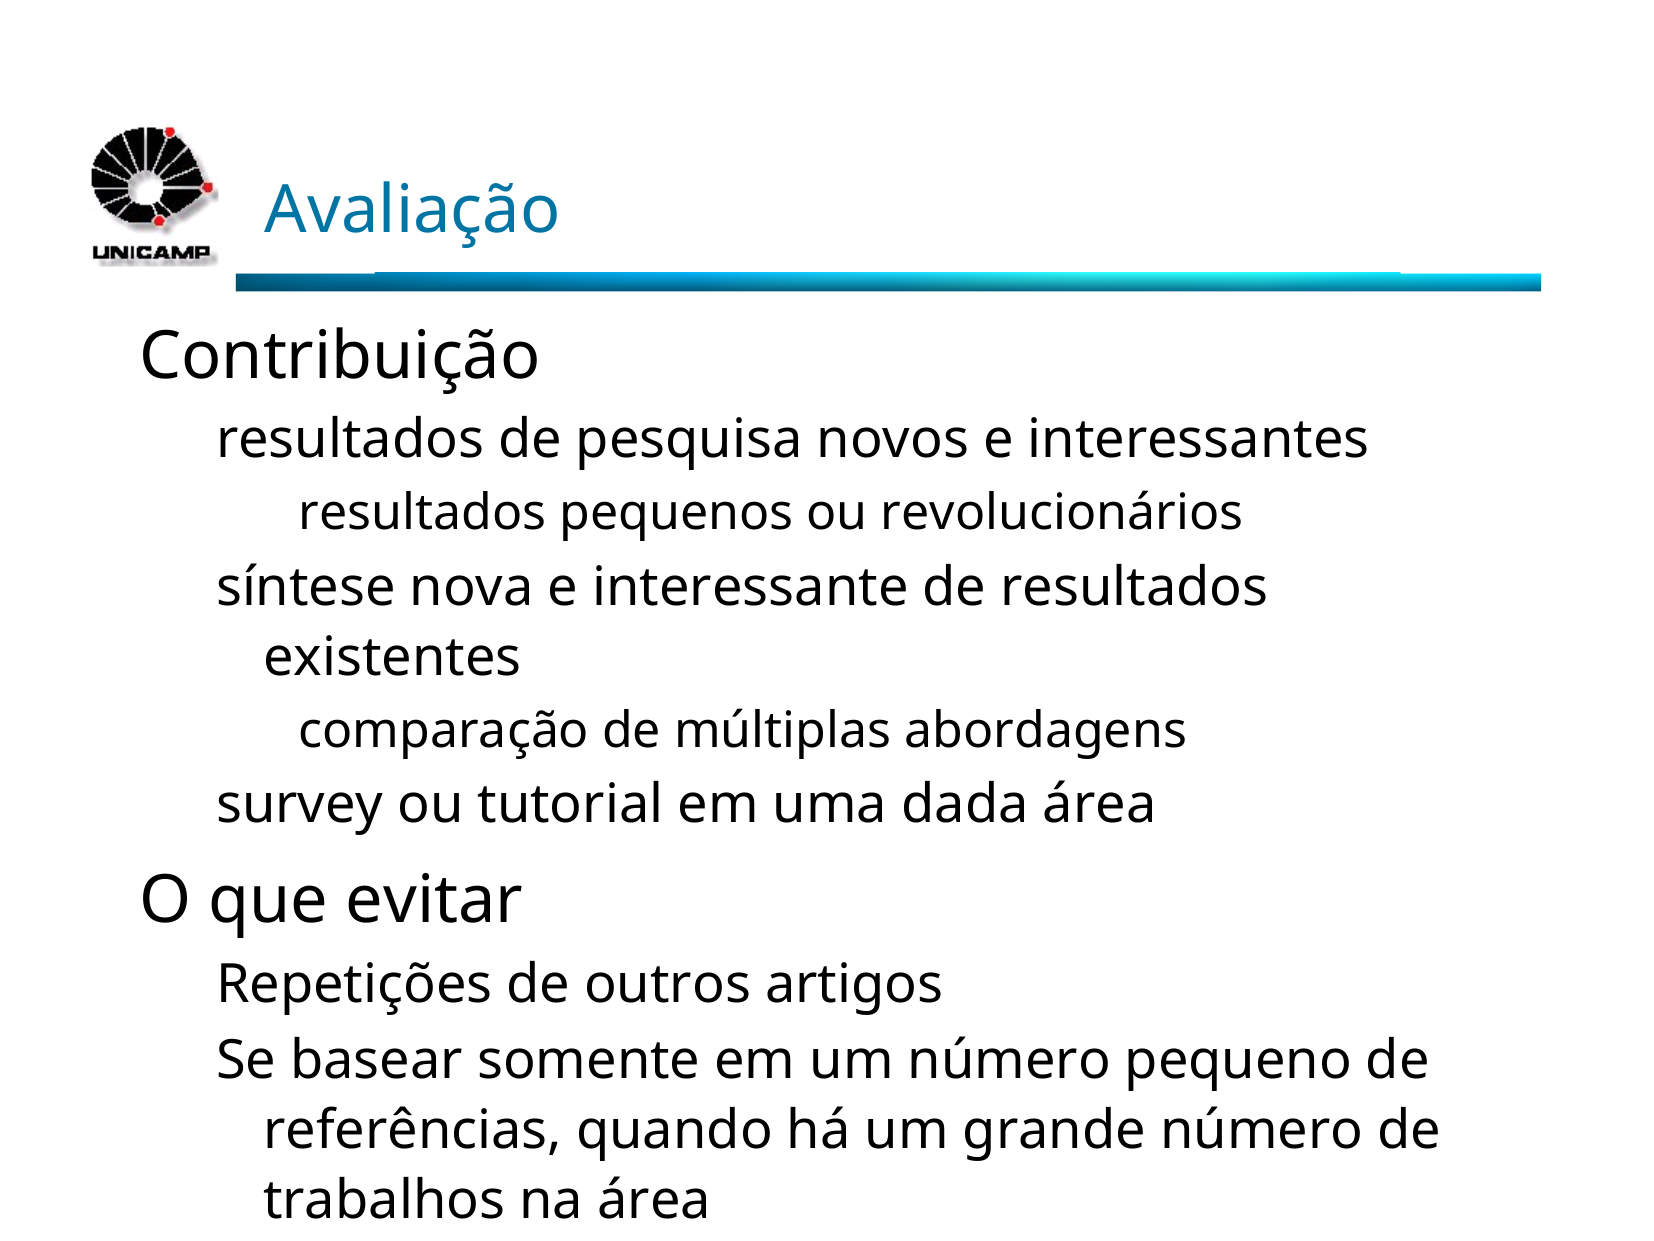

# Avaliação
Contribuição
resultados de pesquisa novos e interessantes
resultados pequenos ou revolucionários
síntese nova e interessante de resultados existentes
comparação de múltiplas abordagens
survey ou tutorial em uma dada área
O que evitar
Repetições de outros artigos
Se basear somente em um número pequeno de referências, quando há um grande número de trabalhos na área
Boas idéias, mas com uma redação capenga